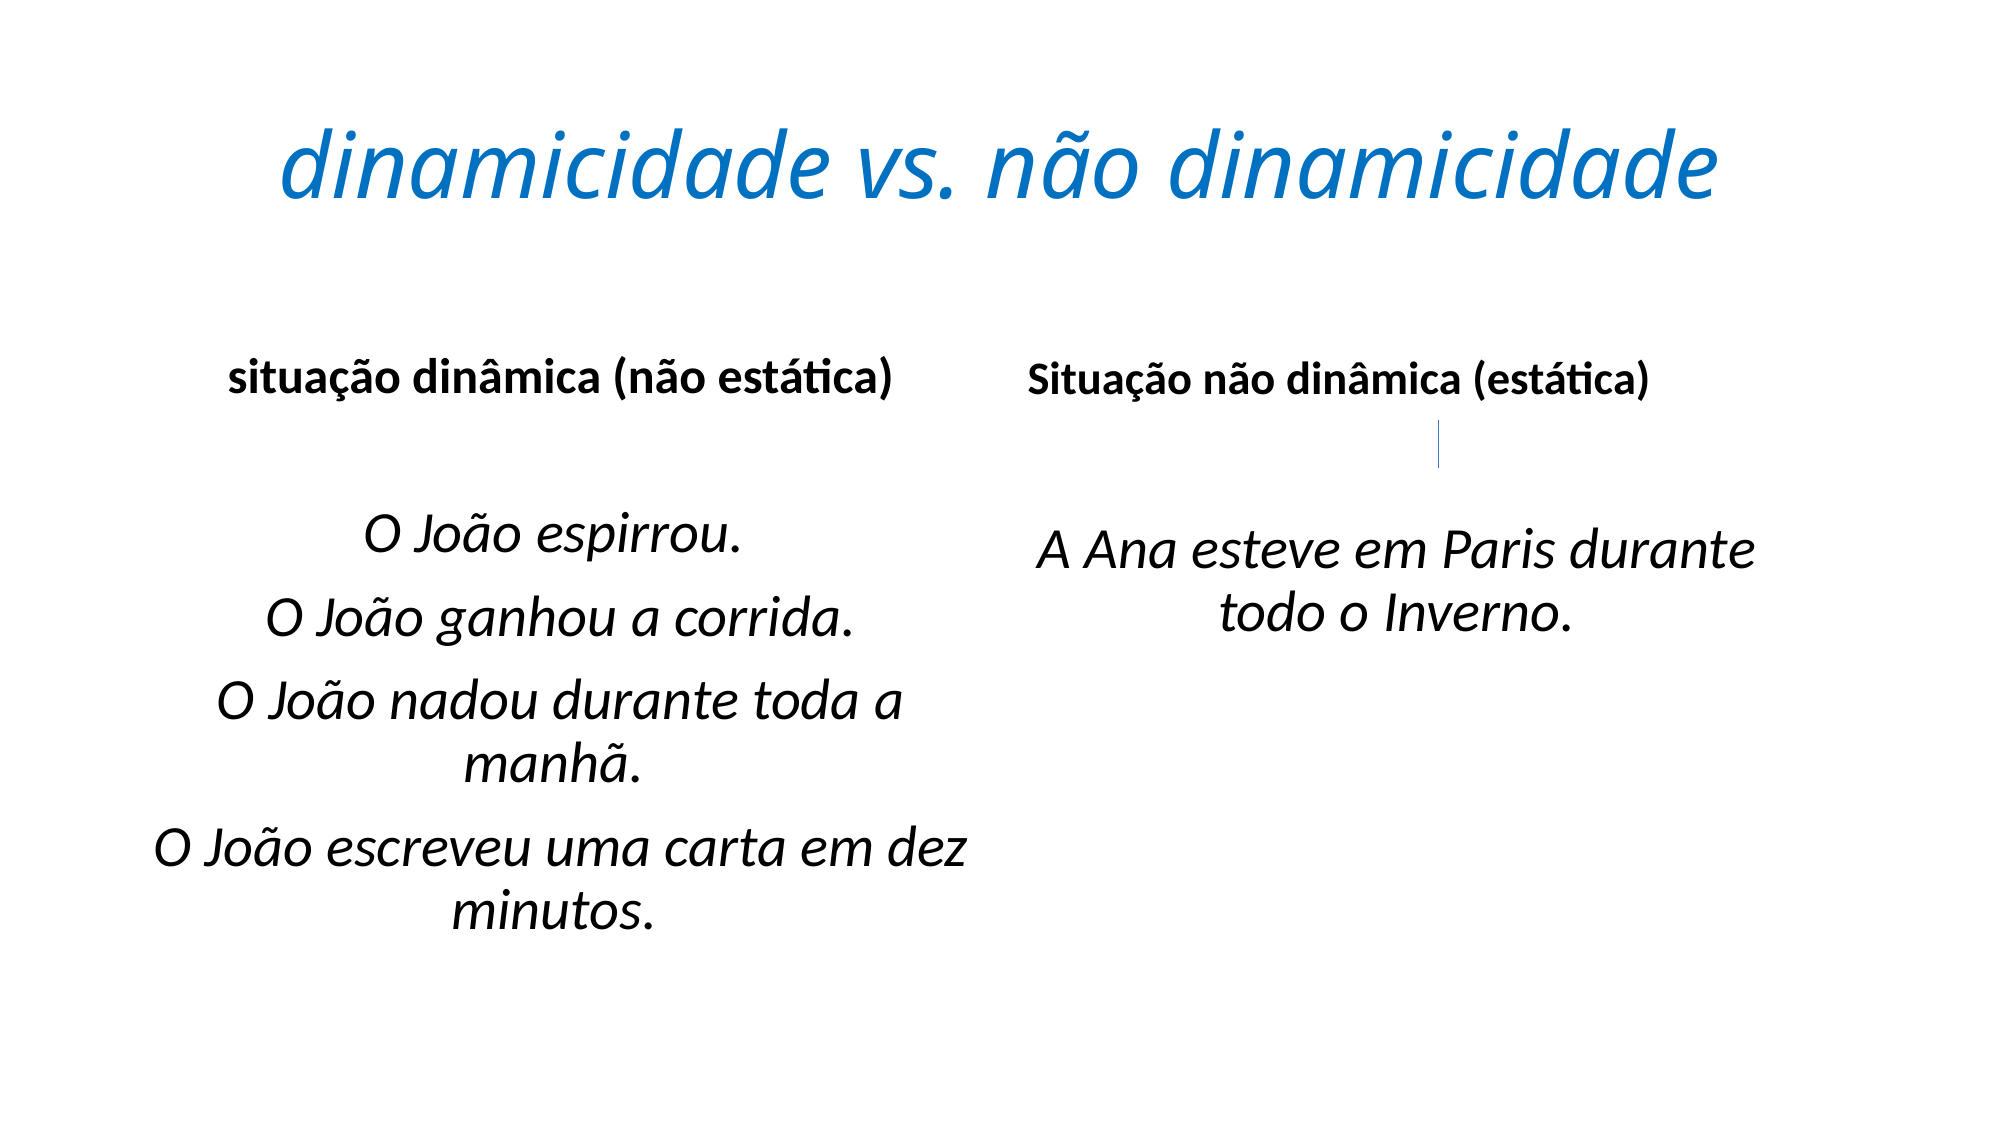

# dinamicidade vs. não dinamicidade
situação dinâmica (não estática)
Situação não dinâmica (estática)
O João espirrou.
O João ganhou a corrida.
O João nadou durante toda a manhã.
O João escreveu uma carta em dez minutos.
A Ana esteve em Paris durante todo o Inverno.